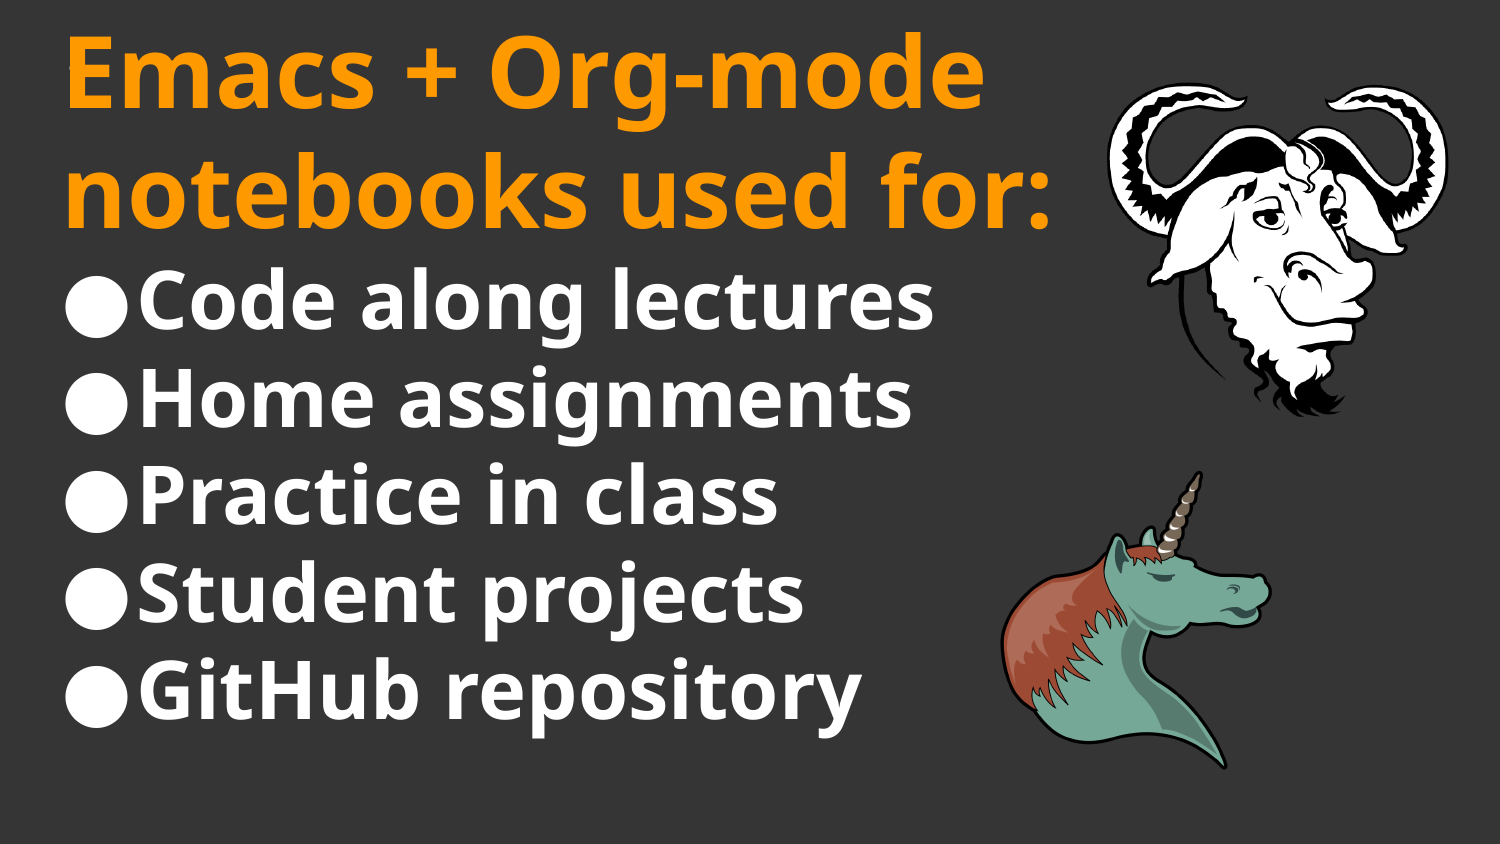

# Emacs + Org-mode notebooks used for:
Code along lectures
Home assignments
Practice in class
Student projects
GitHub repository